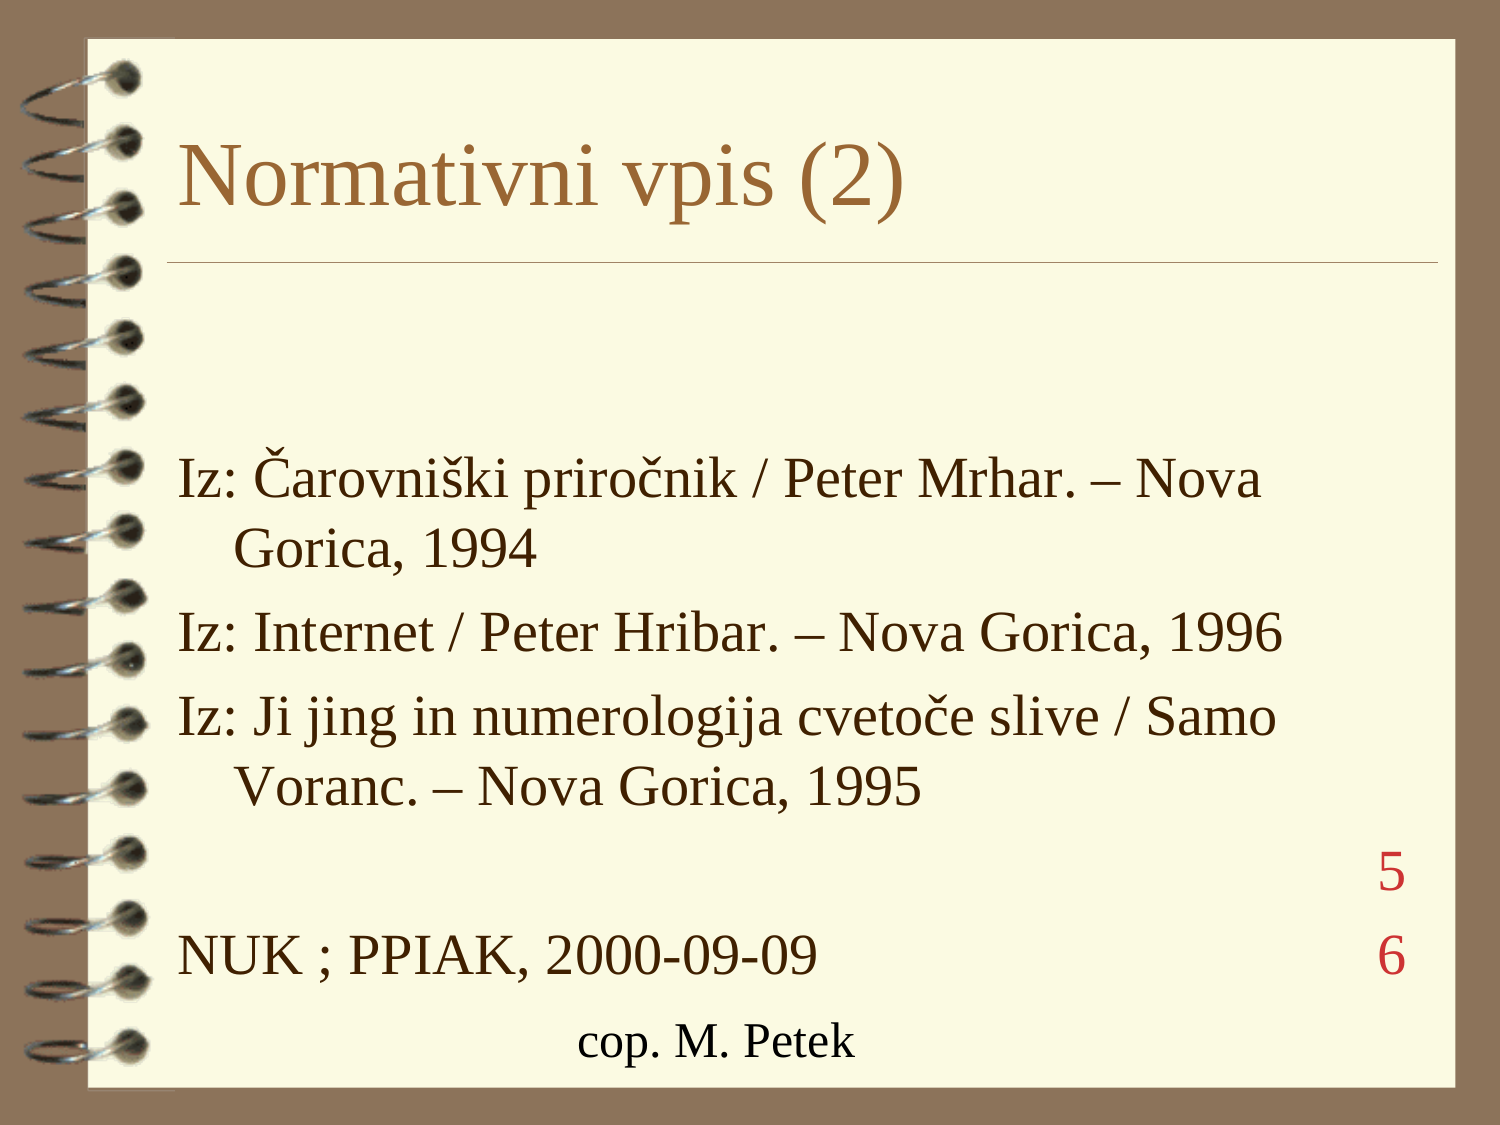

# Normativni vpis (2)
Iz: Čarovniški priročnik / Peter Mrhar. – Nova Gorica, 1994
Iz: Internet / Peter Hribar. – Nova Gorica, 1996
Iz: Ji jing in numerologija cvetoče slive / Samo Voranc. – Nova Gorica, 1995
									5
NUK ; PPIAK, 2000-09-09				6
cop. M. Petek